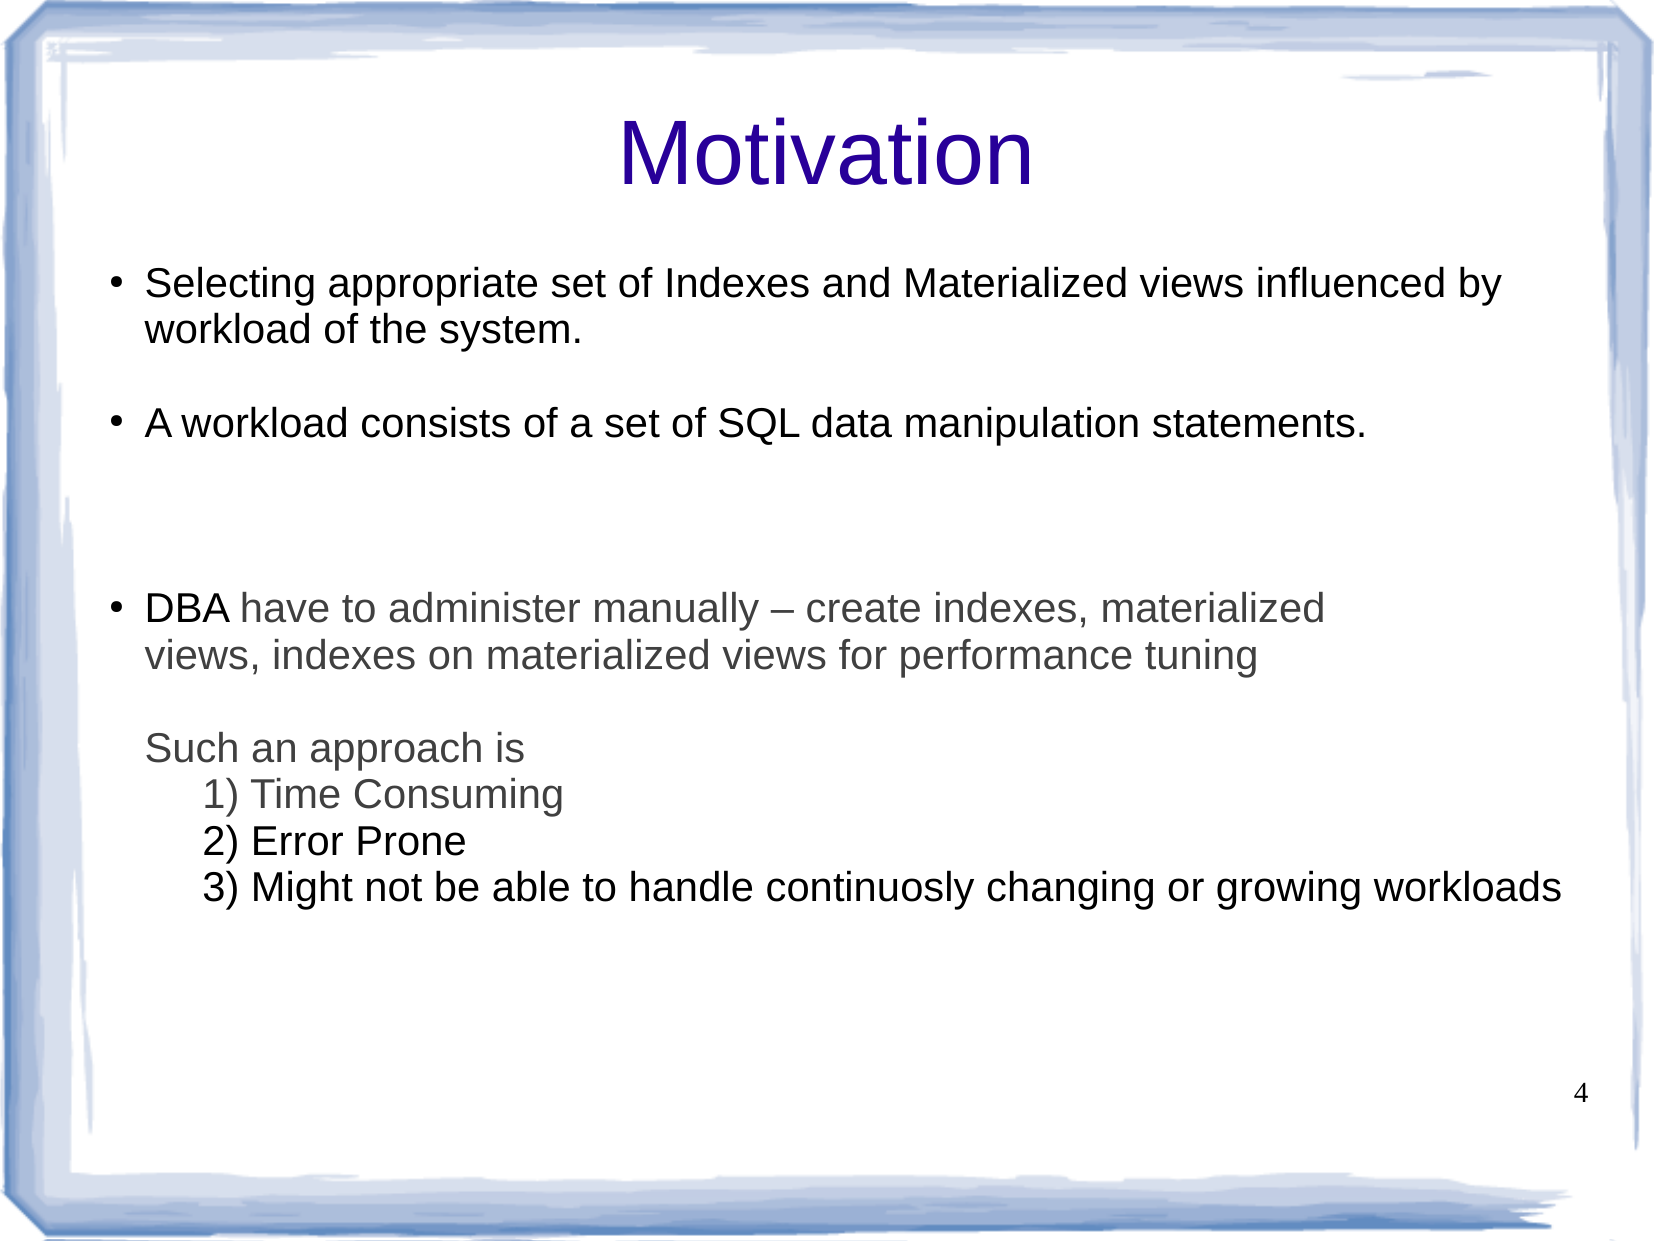

# Motivation
Selecting appropriate set of Indexes and Materialized views influenced by workload of the system.
A workload consists of a set of SQL data manipulation statements.
DBA have to administer manually – create indexes, materialized
views, indexes on materialized views for performance tuning
Such an approach is
 1) Time Consuming
 2) Error Prone
 3) Might not be able to handle continuosly changing or growing workloads
4